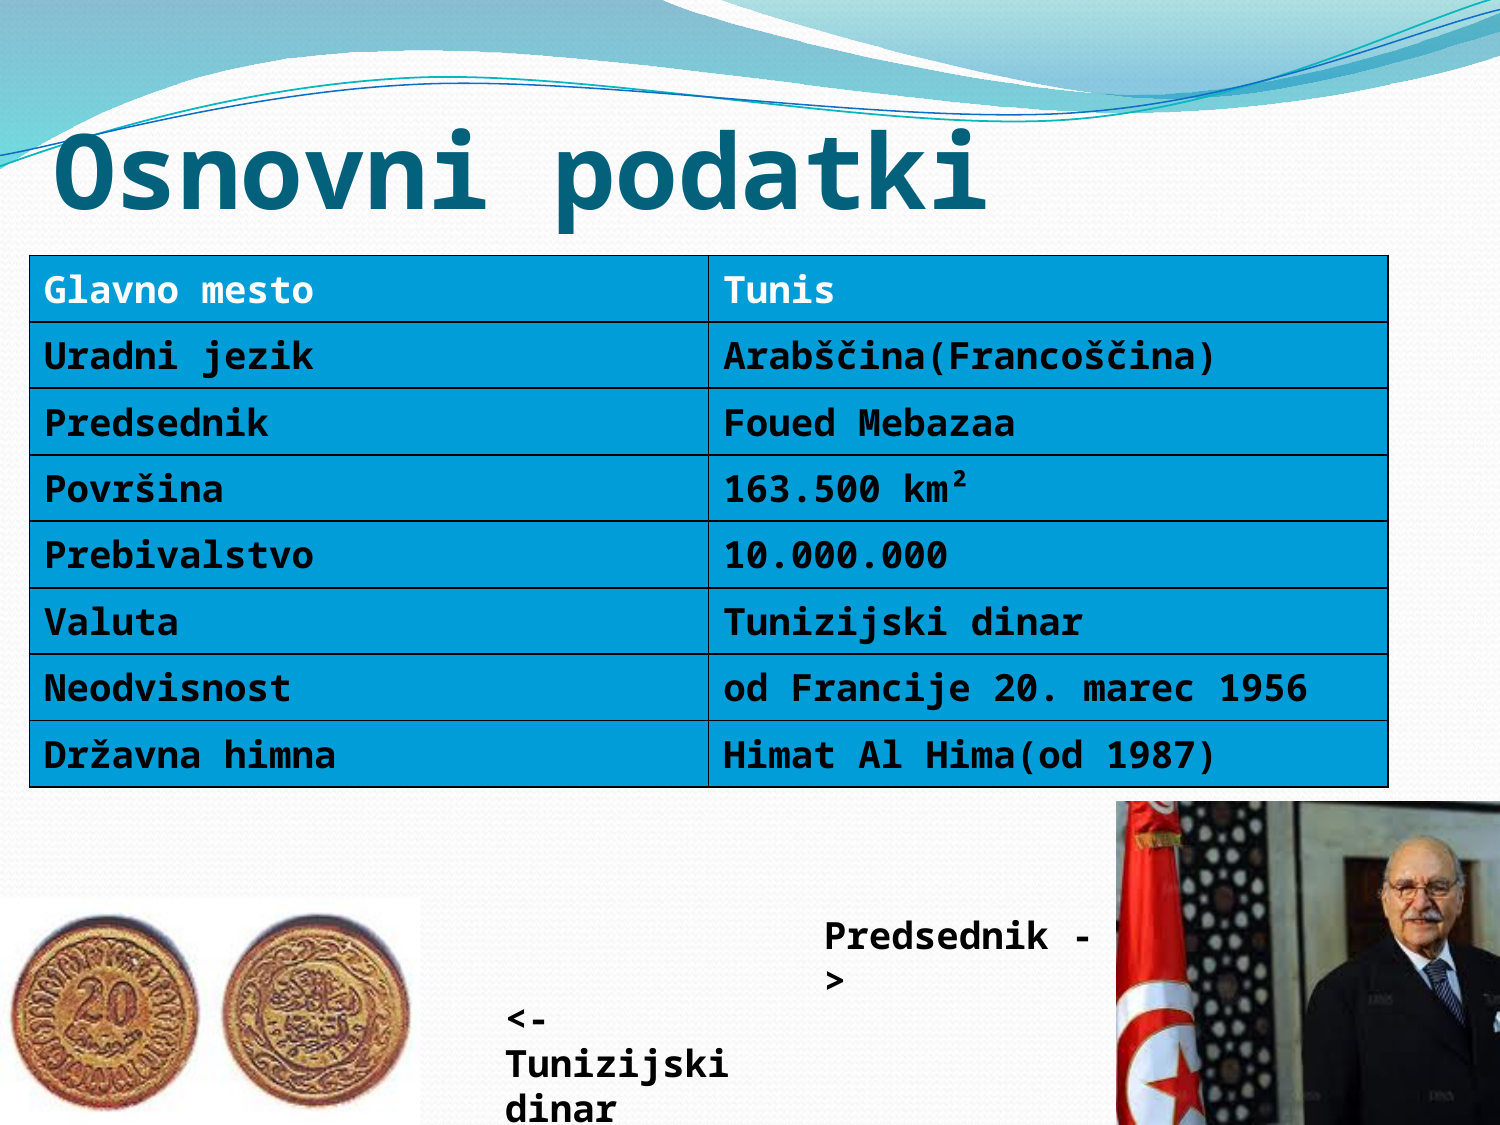

# Osnovni podatki
| Glavno mesto | Tunis |
| --- | --- |
| Uradni jezik | Arabščina(Francoščina) |
| Predsednik | Foued Mebazaa |
| Površina | 163.500 km² |
| Prebivalstvo | 10.000.000 |
| Valuta | Tunizijski dinar |
| Neodvisnost | od Francije 20. marec 1956 |
| Državna himna | Himat Al Hima(od 1987) |
Predsednik ->
<- Tunizijski dinar